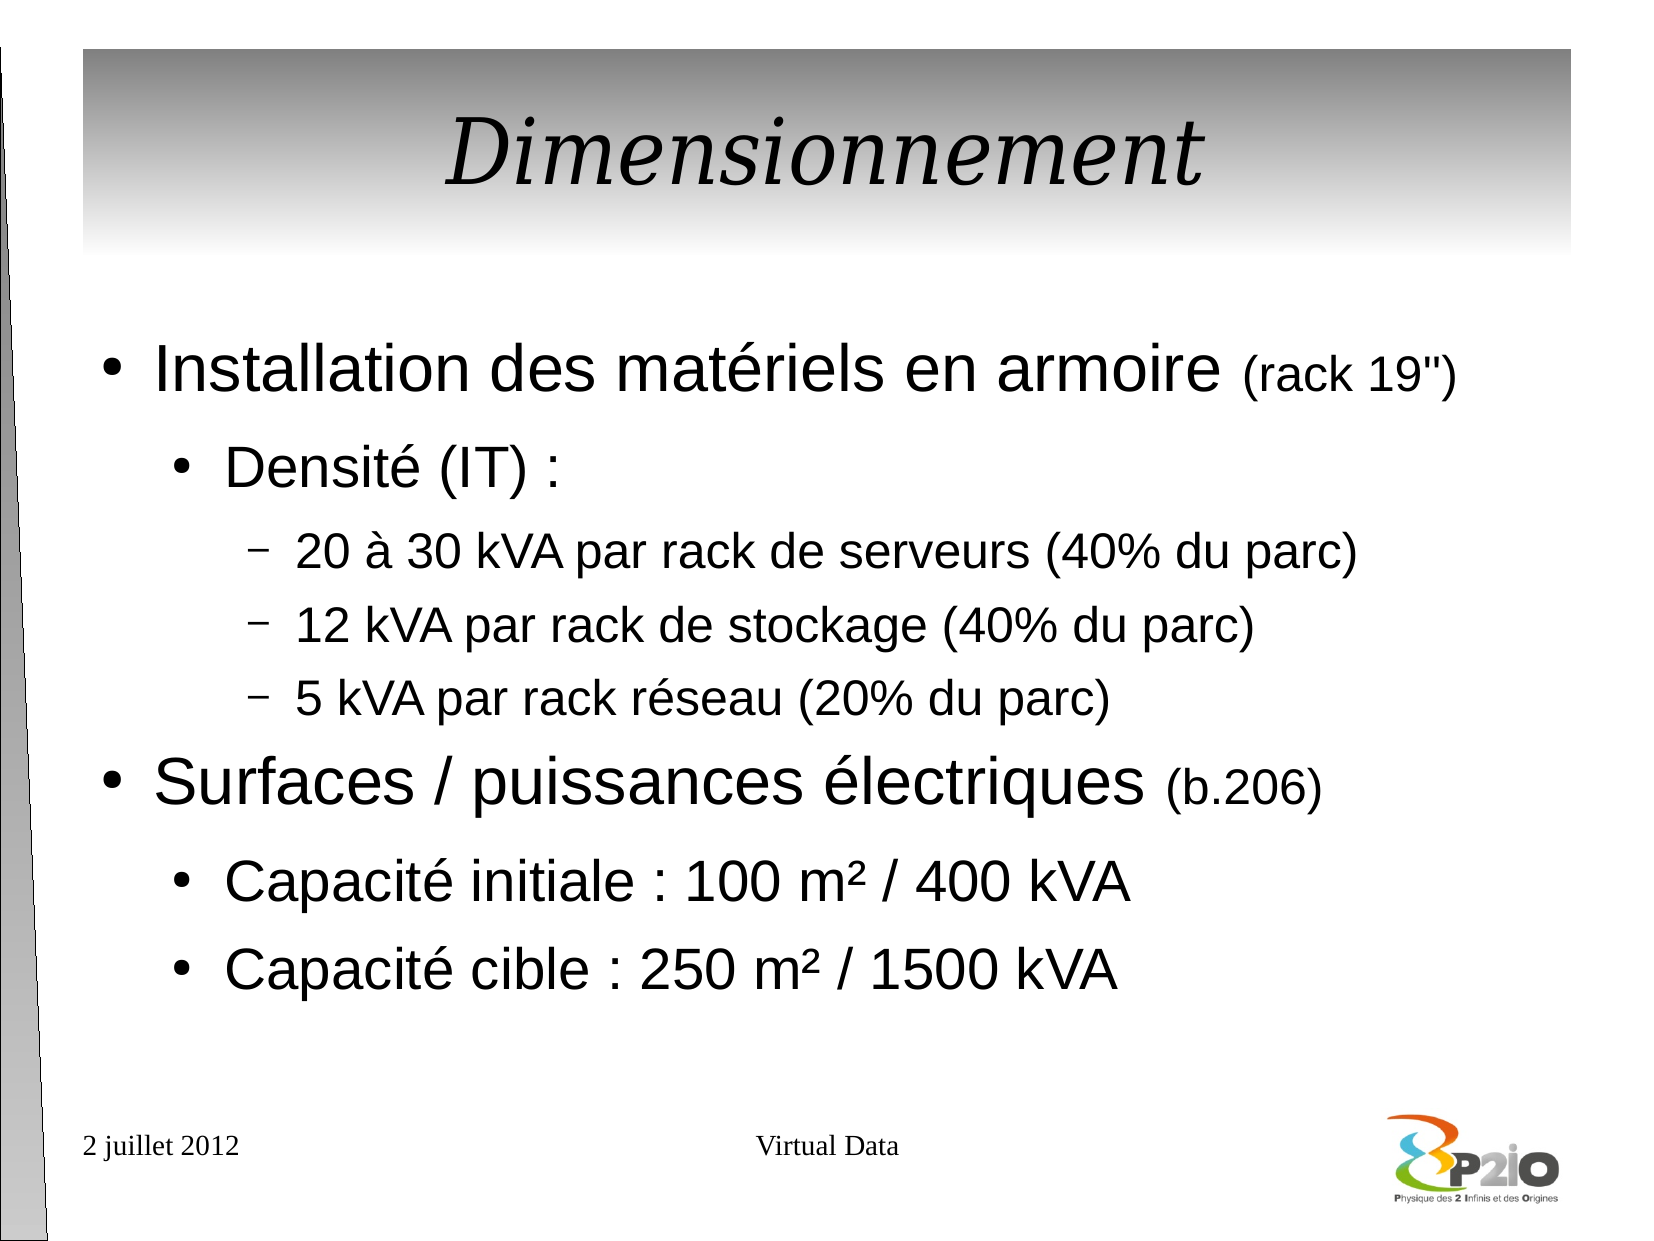

# Dimensionnement
Installation des matériels en armoire (rack 19'')
Densité (IT) :
20 à 30 kVA par rack de serveurs (40% du parc)
12 kVA par rack de stockage (40% du parc)
5 kVA par rack réseau (20% du parc)
Surfaces / puissances électriques (b.206)
Capacité initiale : 100 m² / 400 kVA
Capacité cible : 250 m² / 1500 kVA